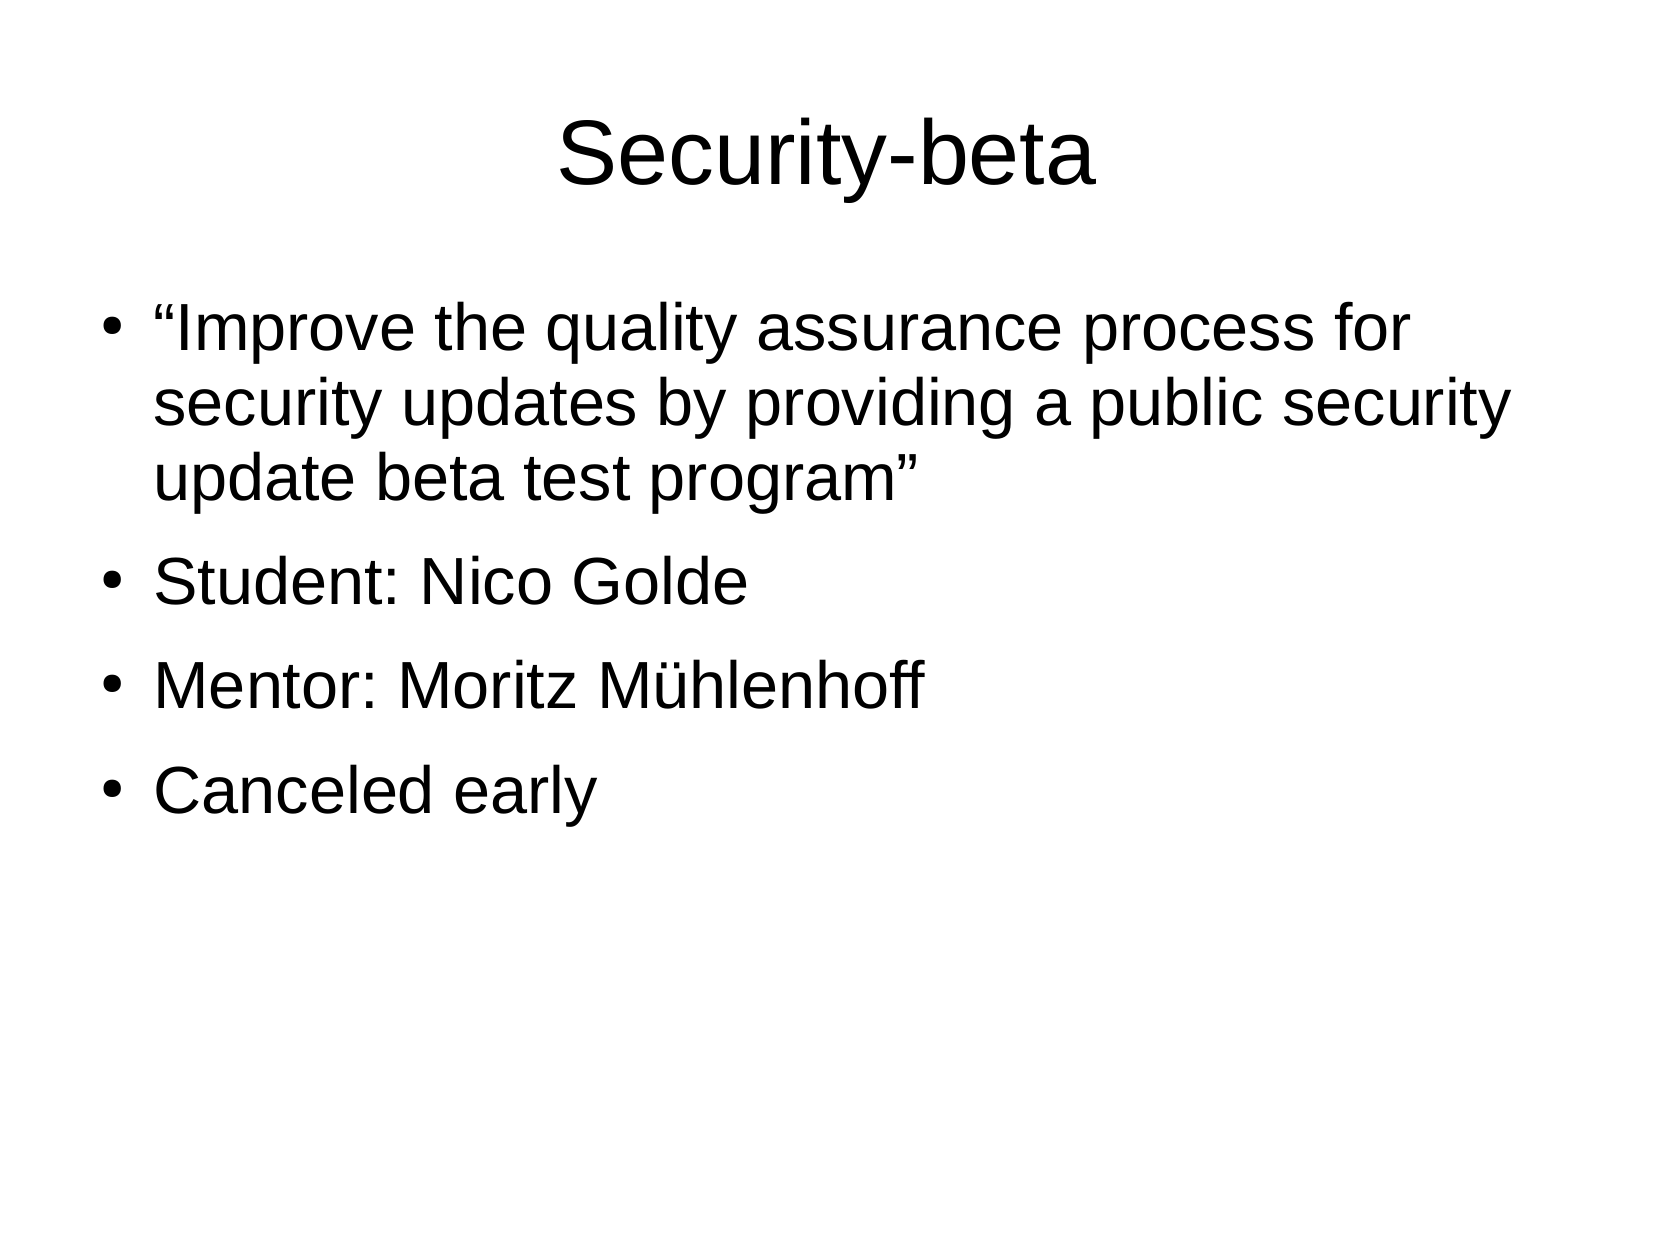

# Security-beta
“Improve the quality assurance process for security updates by providing a public security update beta test program”
Student: Nico Golde
Mentor: Moritz Mühlenhoff
Canceled early